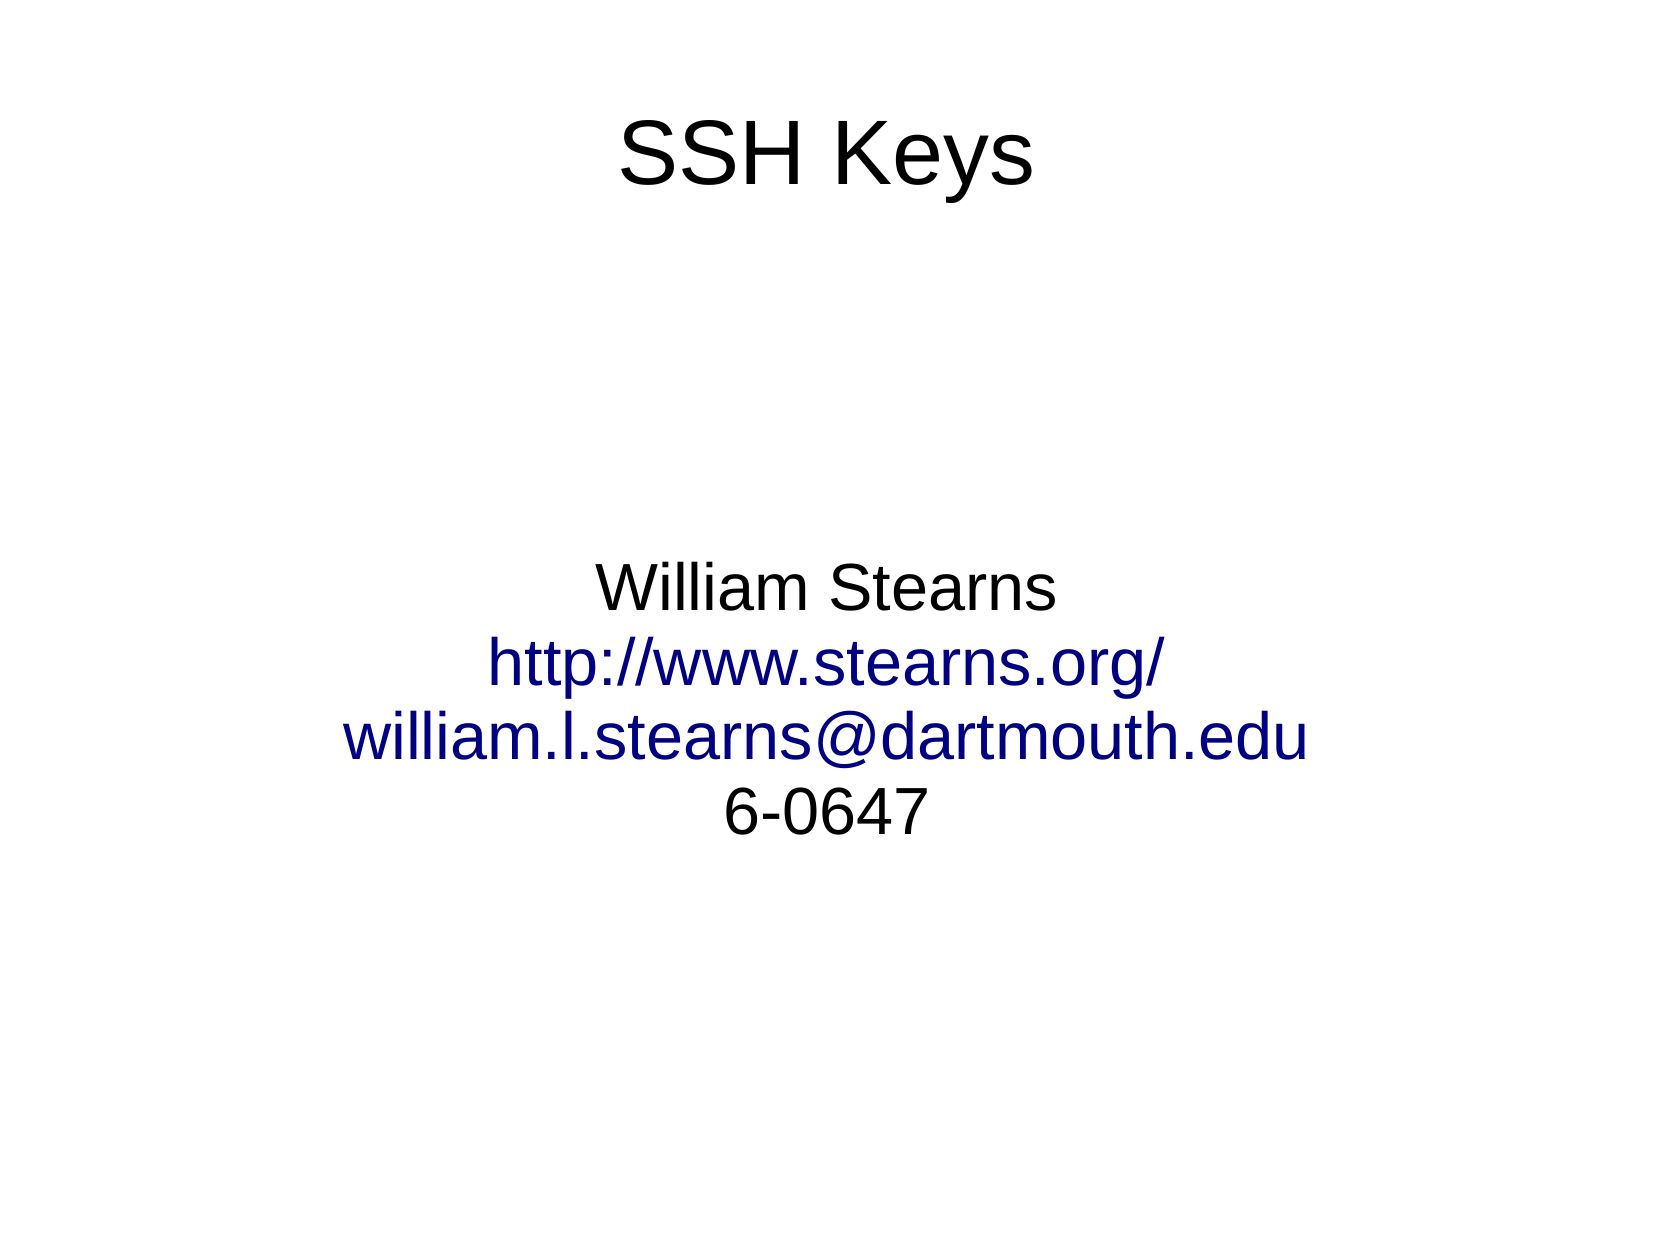

# SSH Keys
William Stearns
http://www.stearns.org/
william.l.stearns@dartmouth.edu
6-0647